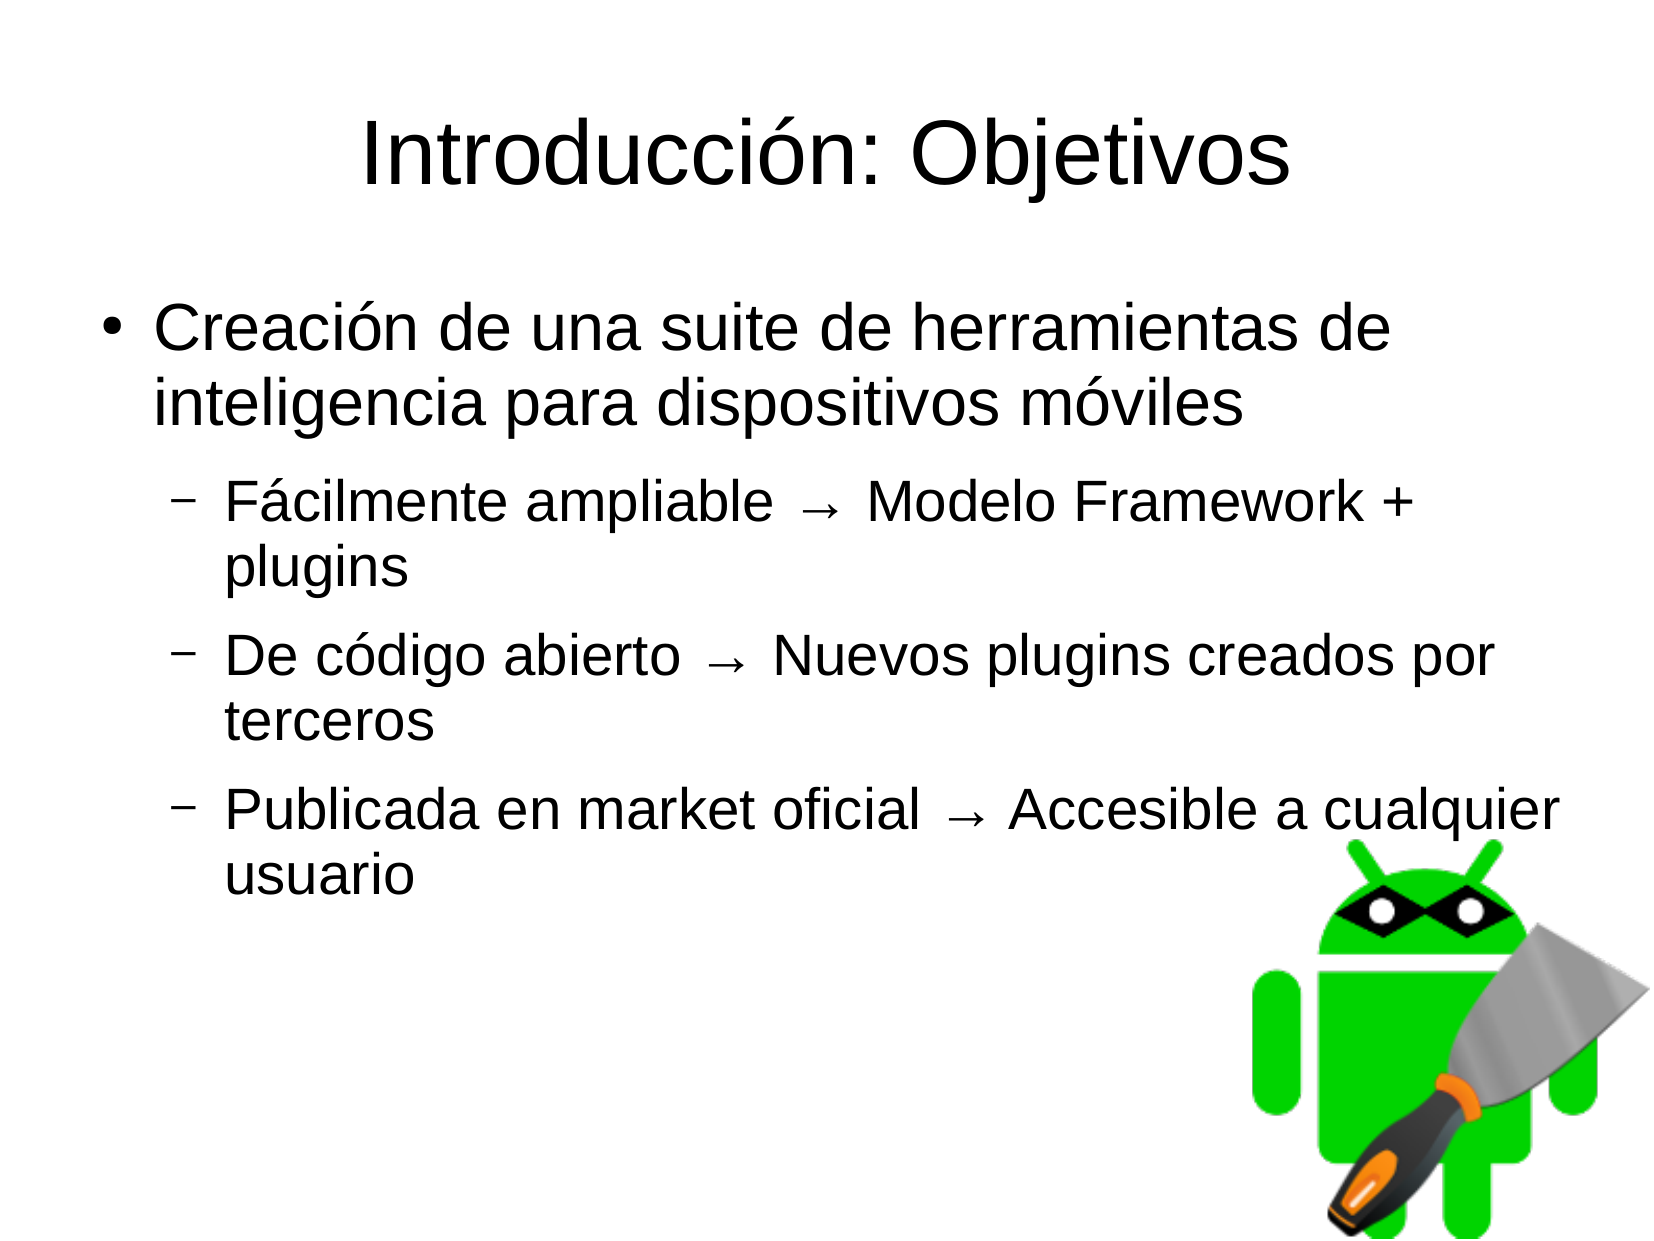

# Introducción: Objetivos
Creación de una suite de herramientas de inteligencia para dispositivos móviles
Fácilmente ampliable → Modelo Framework + plugins
De código abierto → Nuevos plugins creados por terceros
Publicada en market oficial → Accesible a cualquier usuario